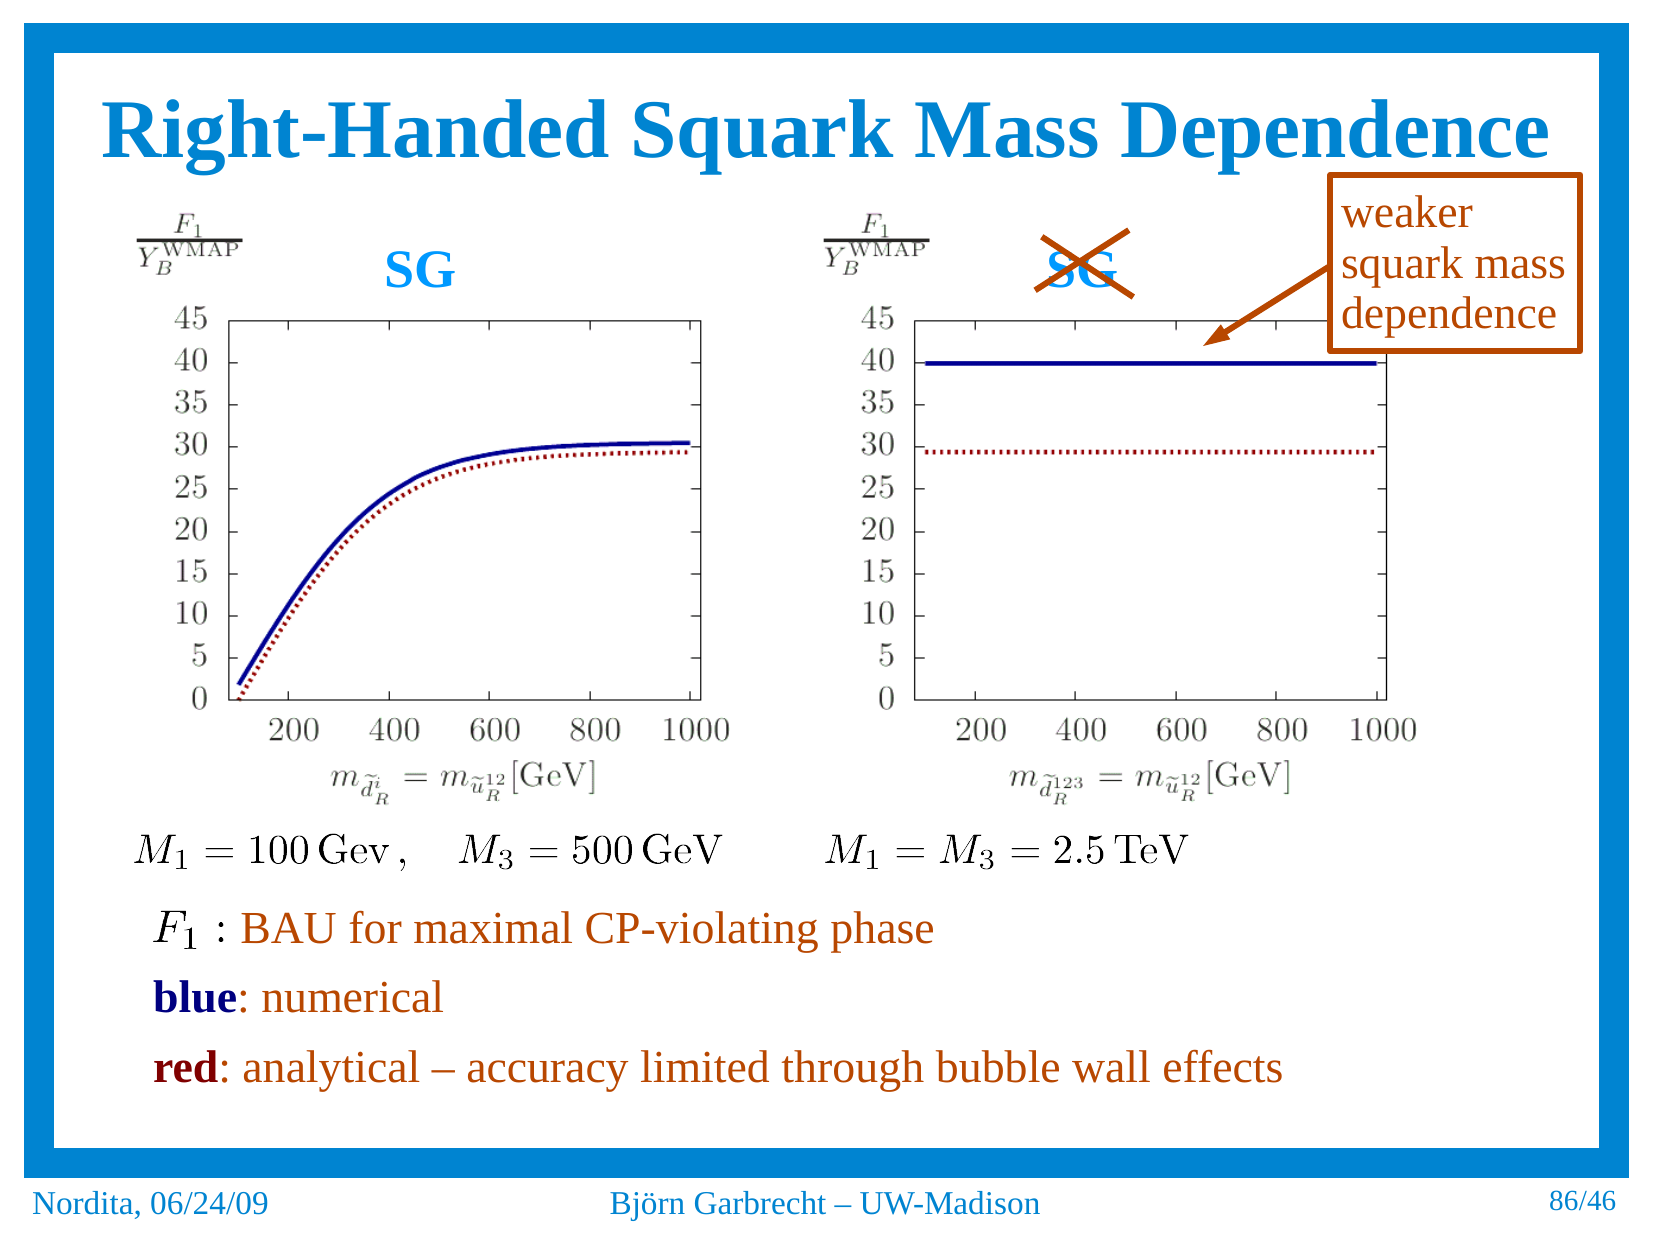

# Right-Handed Squark Mass Dependence
weaker
squark mass
dependence
SG
SG
BAU for maximal CP-violating phase
blue: numerical
red: analytical – accuracy limited through bubble wall effects
Björn Garbrecht – UW-Madison
86